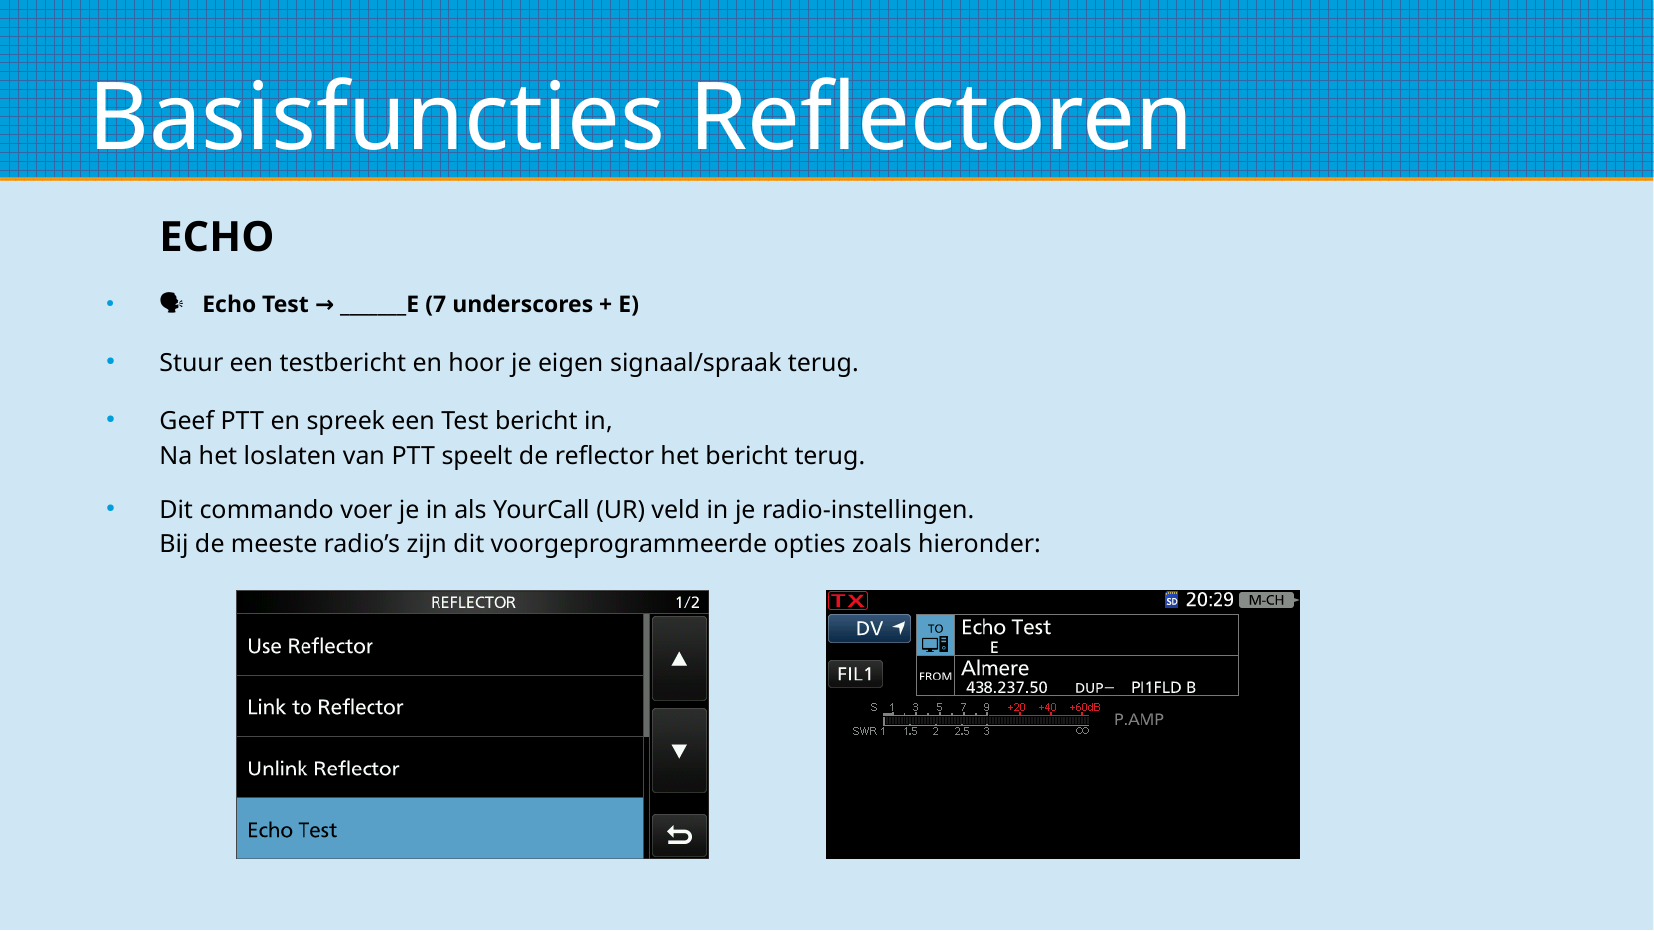

# Basisfuncties Reflectoren
ECHO
🗣️ Echo Test → _______E (7 underscores + E)
Stuur een testbericht en hoor je eigen signaal/spraak terug.
Geef PTT en spreek een Test bericht in,
Na het loslaten van PTT speelt de reflector het bericht terug.
Dit commando voer je in als YourCall (UR) veld in je radio-instellingen.
Bij de meeste radio’s zijn dit voorgeprogrammeerde opties zoals hieronder: